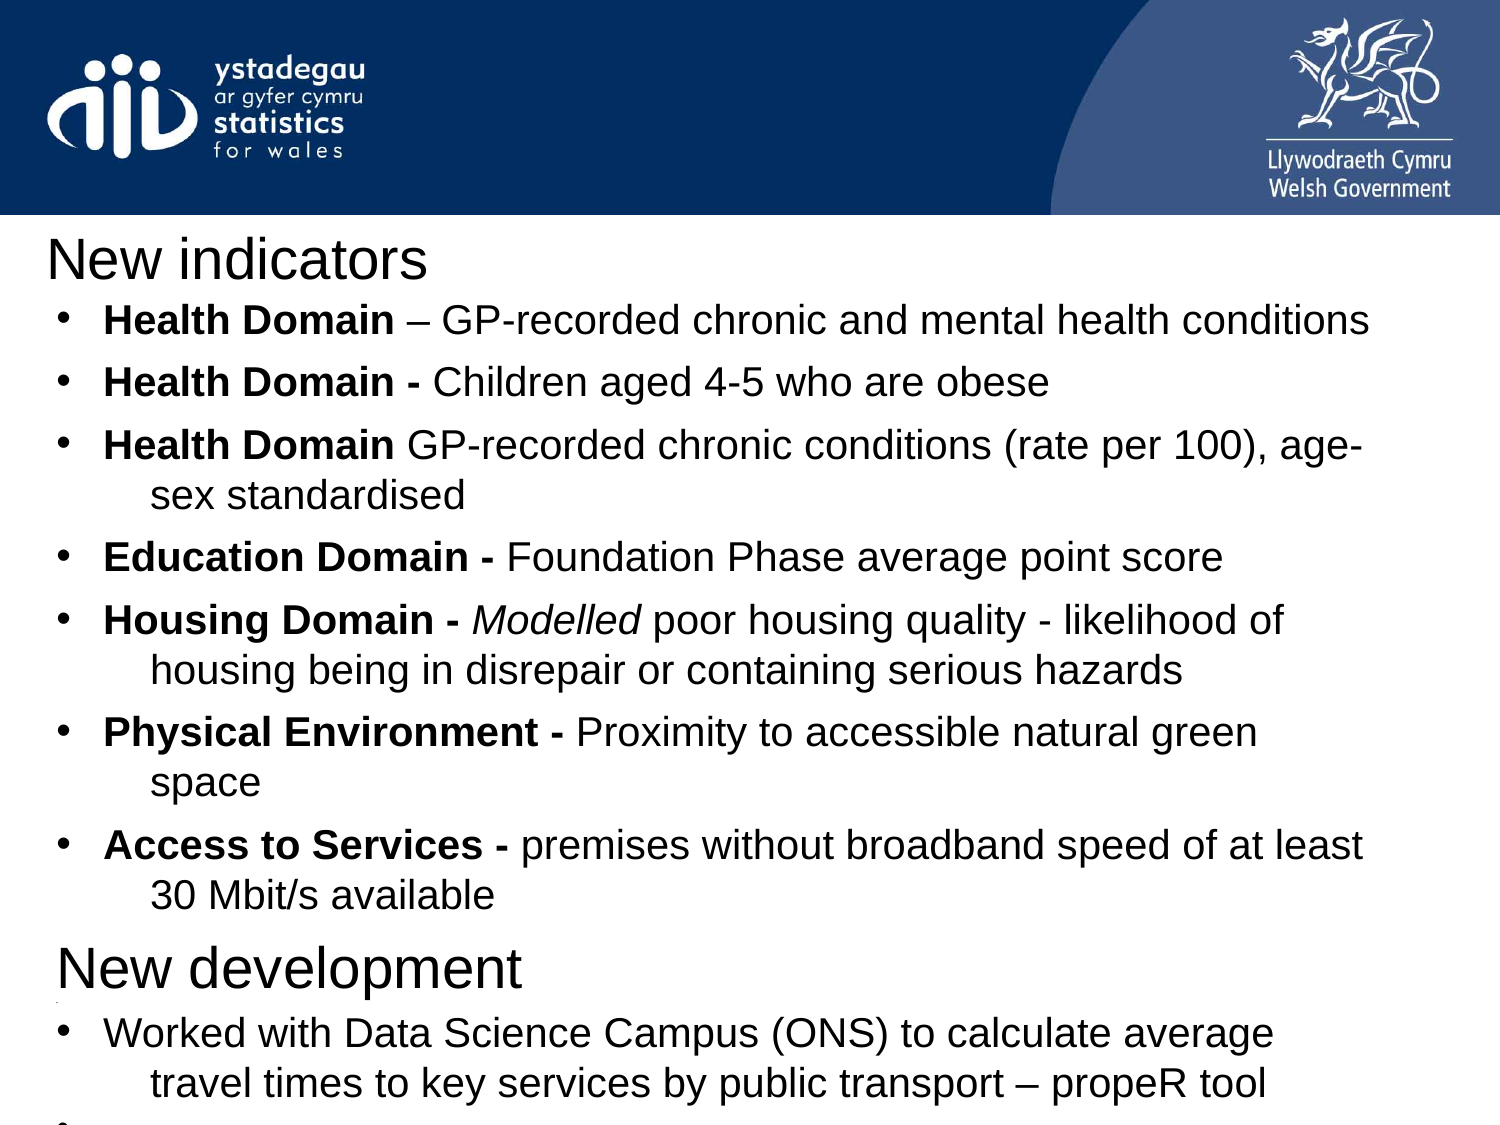

# New indicators
Health Domain – GP-recorded chronic and mental health conditions
Health Domain - Children aged 4-5 who are obese
Health Domain GP-recorded chronic conditions (rate per 100), age-sex standardised
Education Domain - Foundation Phase average point score
Housing Domain - Modelled poor housing quality - likelihood of housing being in disrepair or containing serious hazards
Physical Environment - Proximity to accessible natural green space
Access to Services - premises without broadband speed of at least 30 Mbit/s available
New development
Worked with Data Science Campus (ONS) to calculate average travel times to key services by public transport – propeR tool